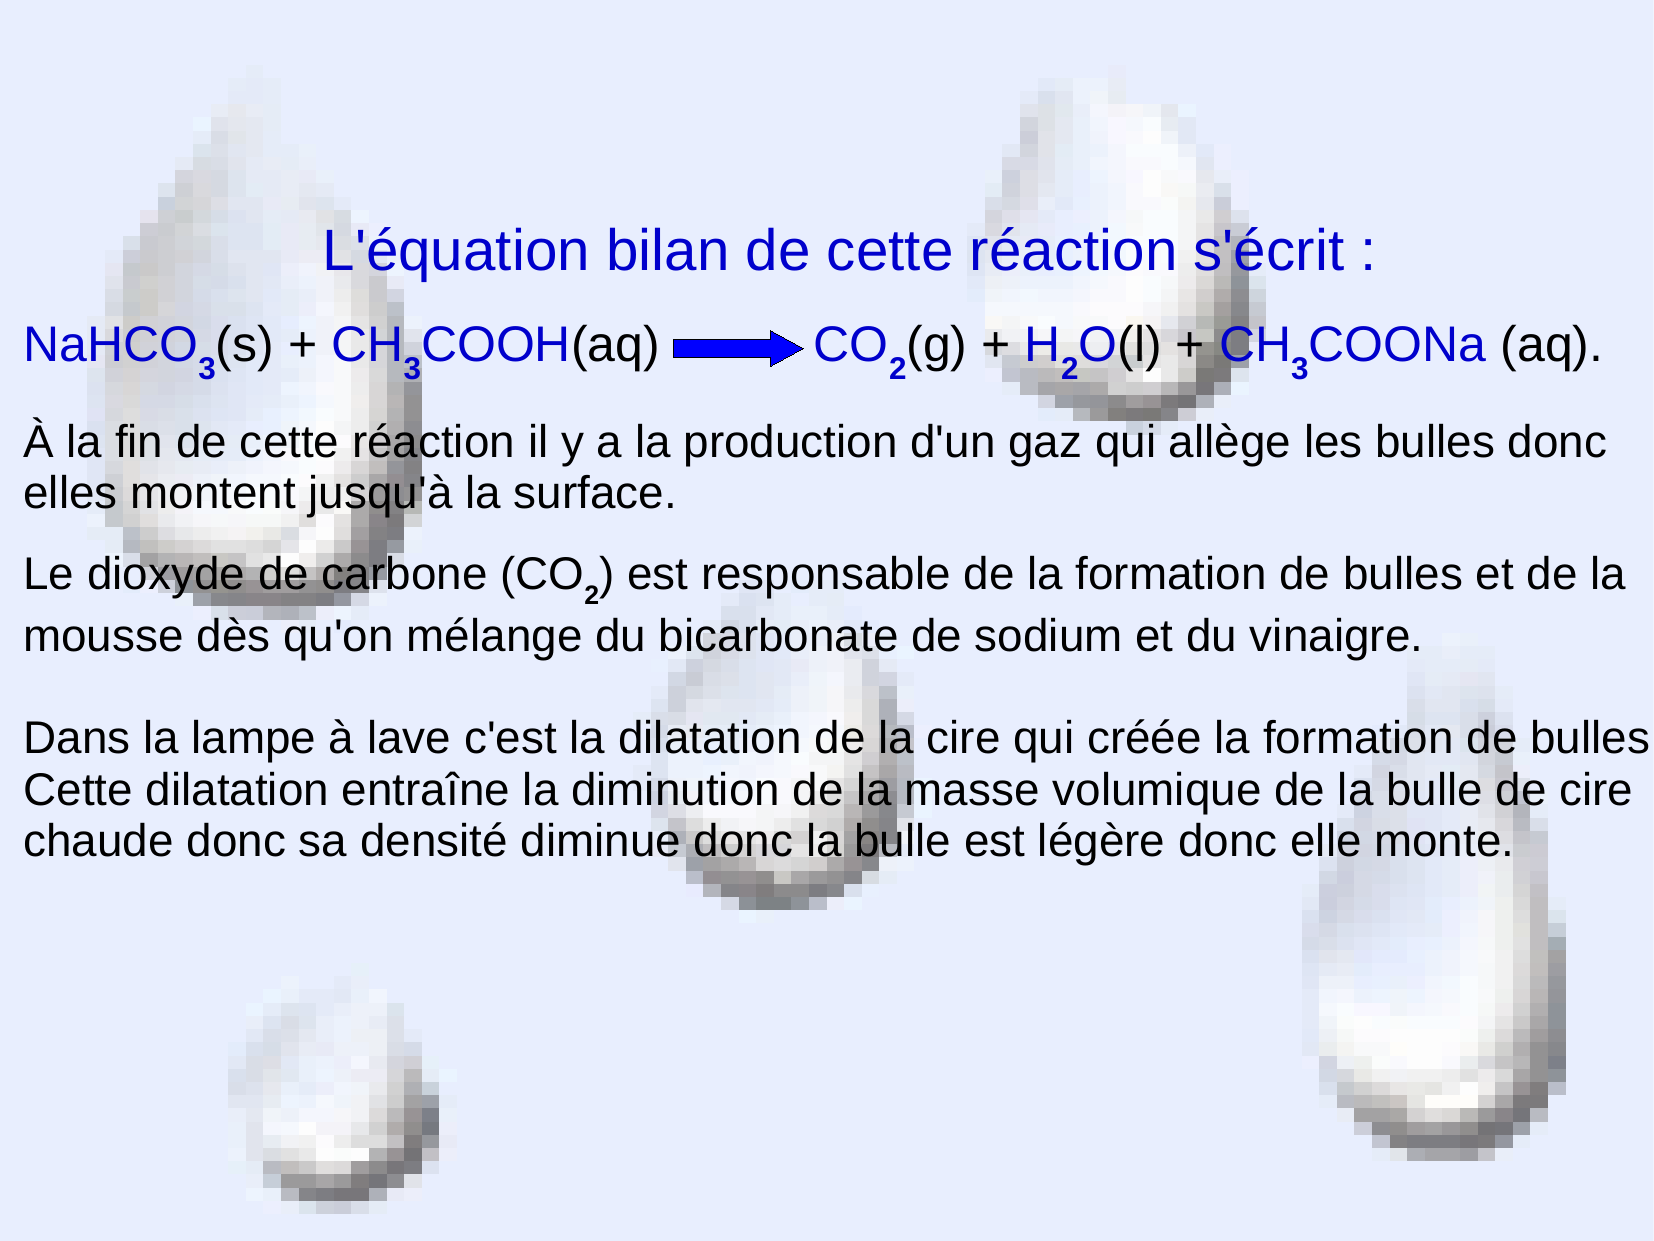

# L'équation bilan de cette réaction s'écrit :
NaHCO3(s) + CH3COOH(aq) CO2(g) + H2O(l) + CH3COONa (aq).
À la fin de cette réaction il y a la production d'un gaz qui allège les bulles donc elles montent jusqu'à la surface.
Le dioxyde de carbone (CO2) est responsable de la formation de bulles et de la mousse dès qu'on mélange du bicarbonate de sodium et du vinaigre.
Dans la lampe à lave c'est la dilatation de la cire qui créée la formation de bulles.
Cette dilatation entraîne la diminution de la masse volumique de la bulle de cire chaude donc sa densité diminue donc la bulle est légère donc elle monte.